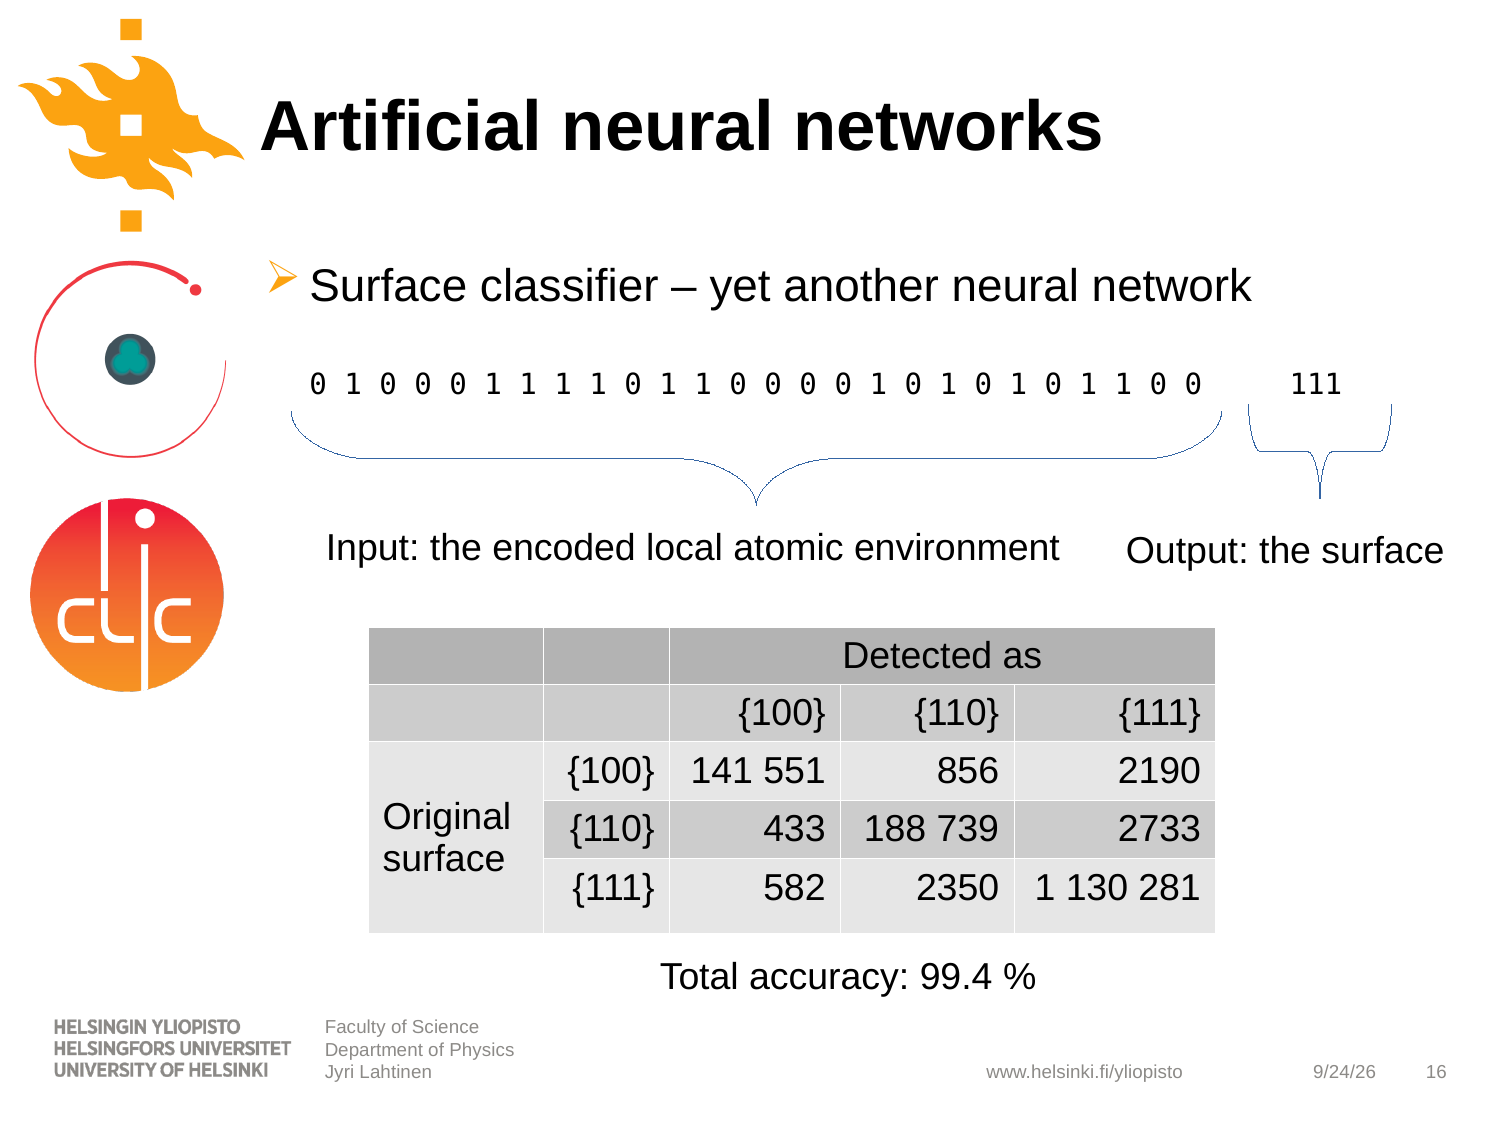

# Artificial neural networks
Surface classifier – yet another neural network
0 1 0 0 0 1 1 1 1 0 1 1 0 0 0 0 1 0 1 0 1 0 1 1 0 0 111
Input: the encoded local atomic environment
Output: the surface
| | | Detected as | | |
| --- | --- | --- | --- | --- |
| | | {100} | {110} | {111} |
| Original surface | {100} | 141 551 | 856 | 2190 |
| | {110} | 433 | 188 739 | 2733 |
| | {111} | 582 | 2350 | 1 130 281 |
Total accuracy: 99.4 %
Faculty of Science
Department of Physics
Jyri Lahtinen